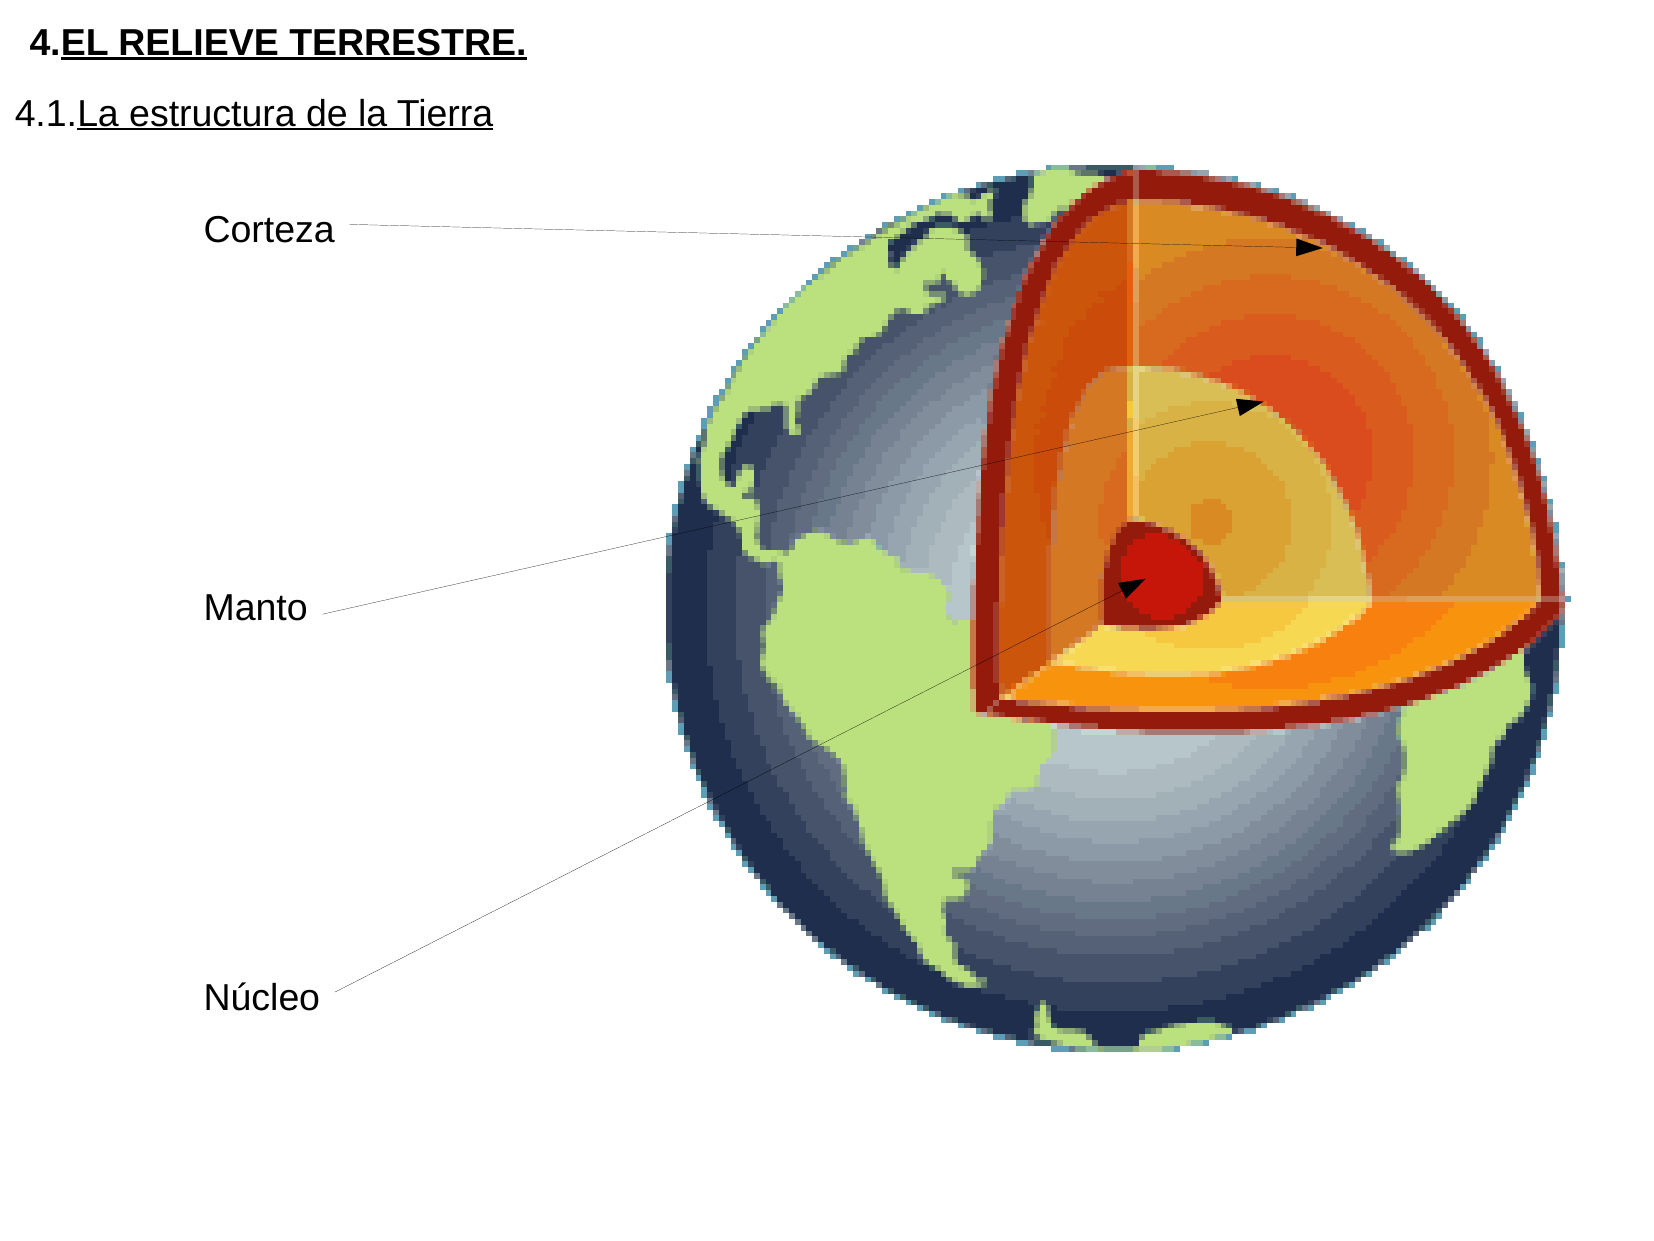

4.EL RELIEVE TERRESTRE.
4.1.La estructura de la Tierra
Corteza
Manto
Núcleo